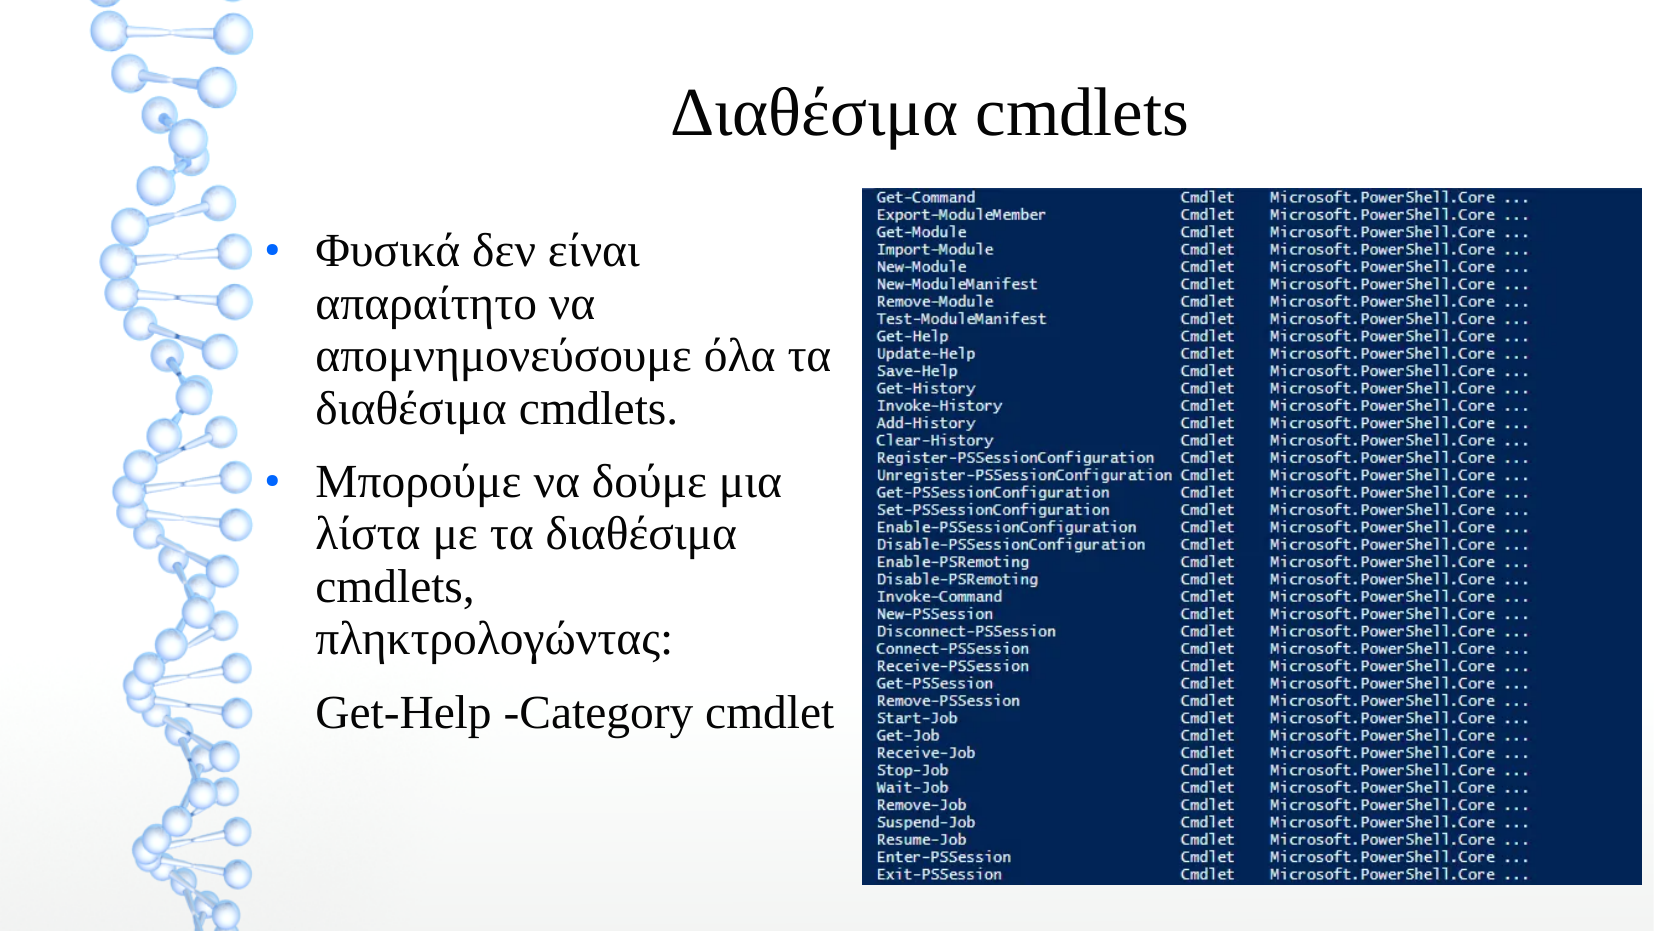

# Διαθέσιμα cmdlets
Φυσικά δεν είναι απαραίτητο να απομνημονεύσουμε όλα τα διαθέσιμα cmdlets.
Μπορούμε να δούμε μια λίστα με τα διαθέσιμα cmdlets, πληκτρολογώντας:
Get-Help -Category cmdlet
10